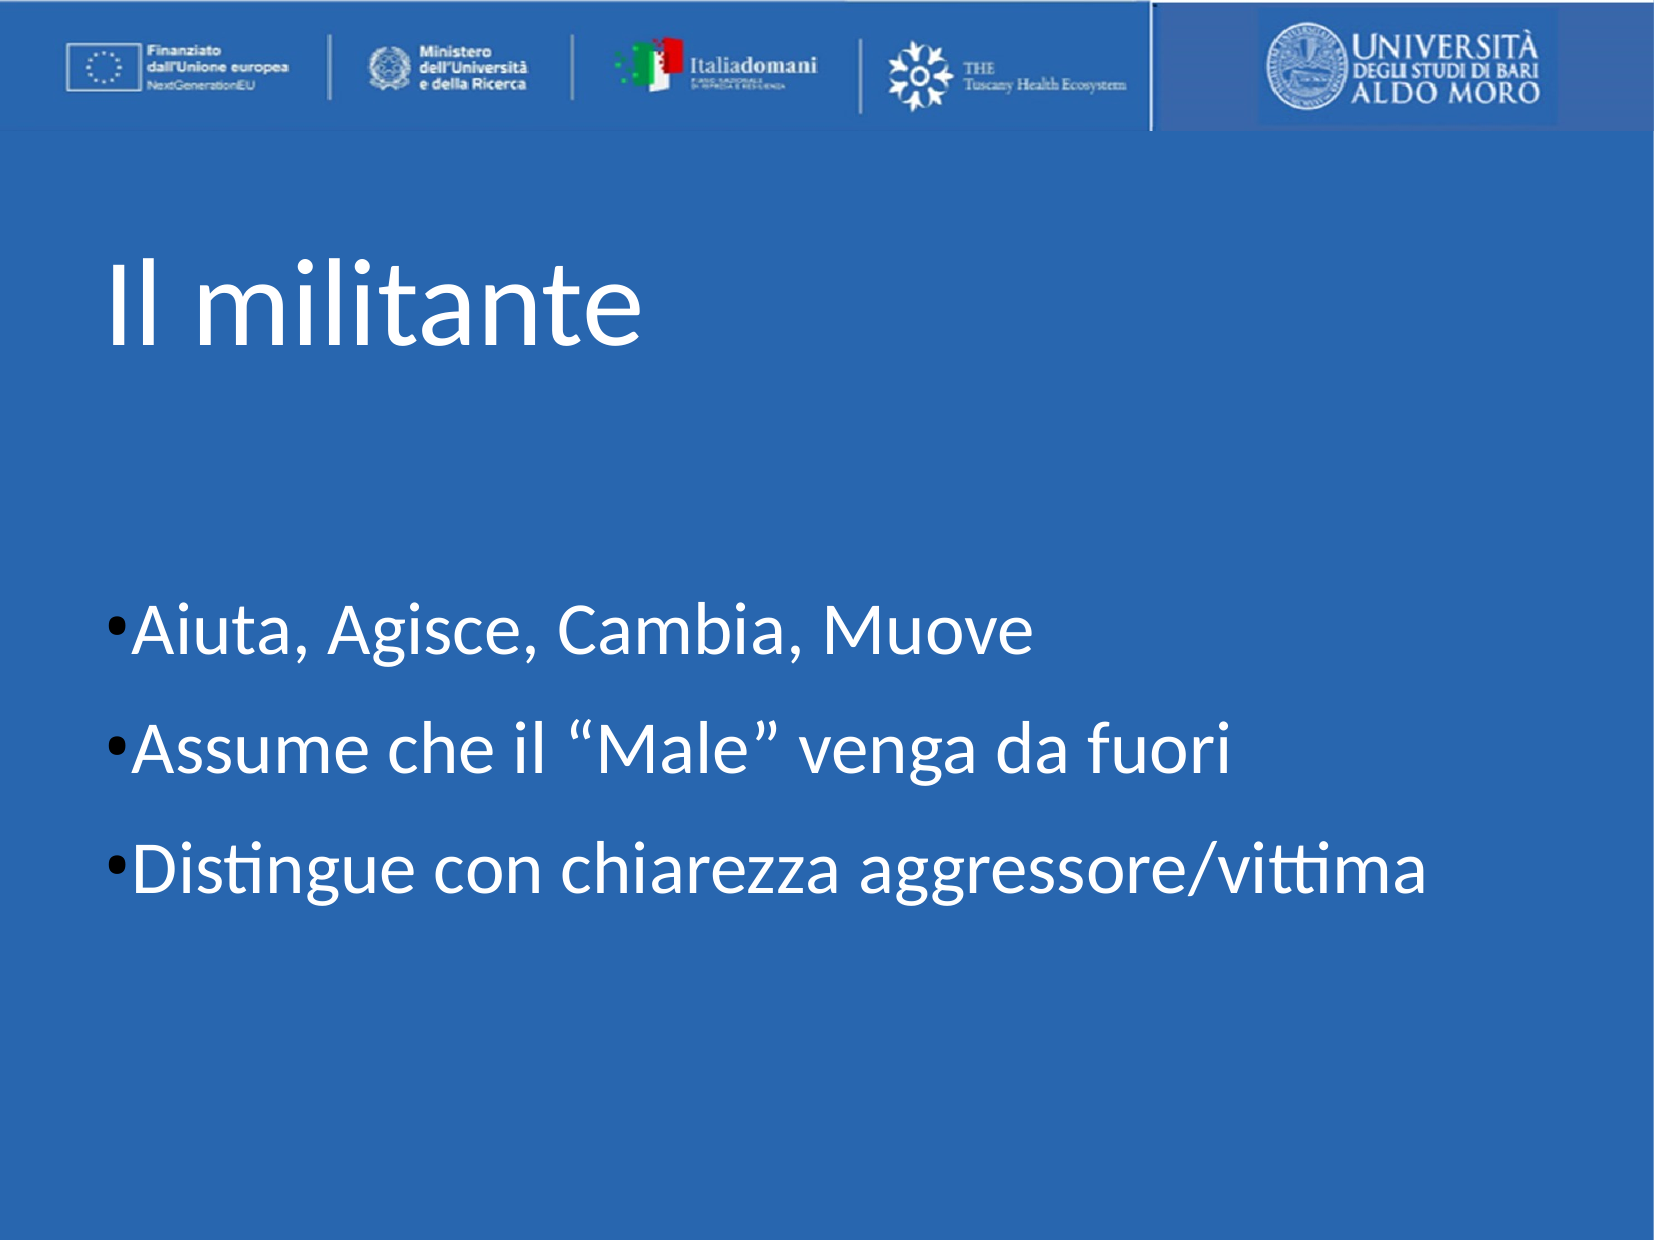

Il militante
Aiuta, Agisce, Cambia, Muove
Assume che il “Male” venga da fuori
Distingue con chiarezza aggressore/vittima